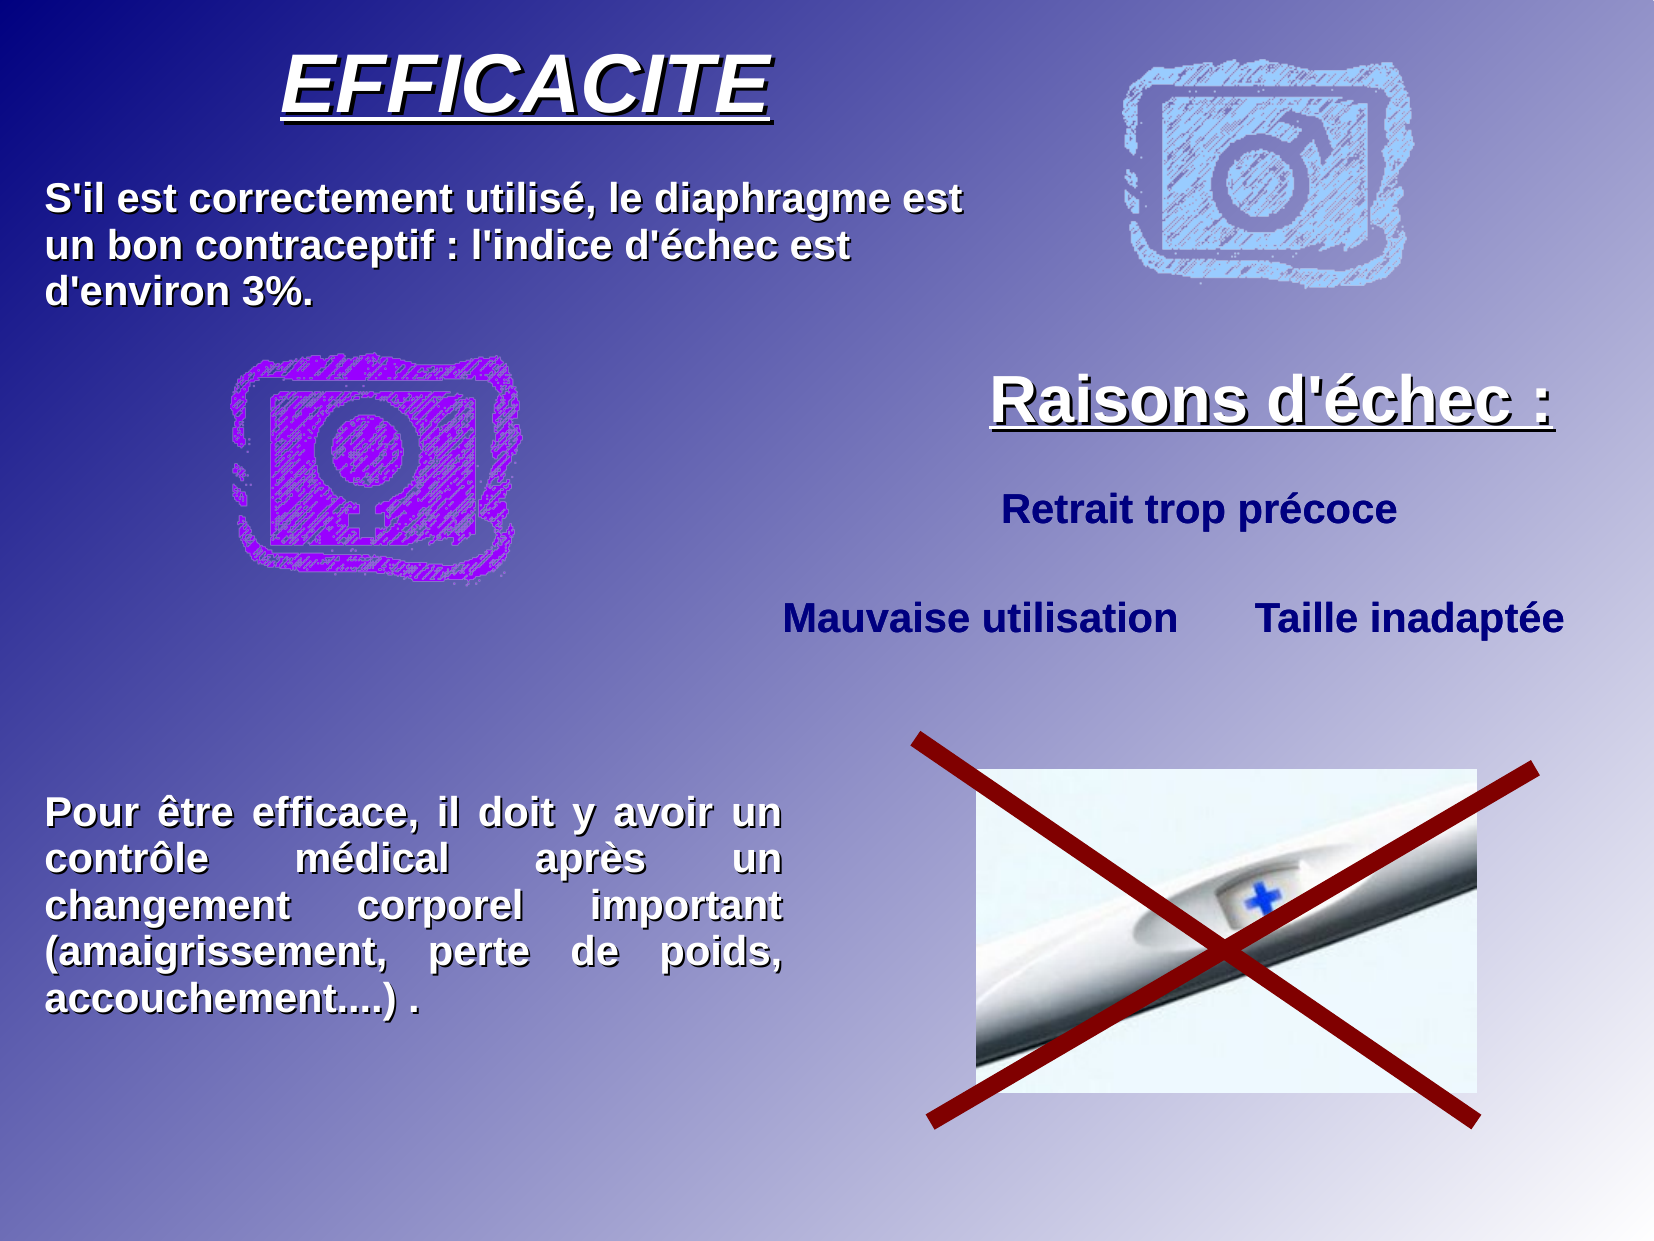

EFFICACITE
S'il est correctement utilisé, le diaphragme est un bon contraceptif : l'indice d'échec est d'environ 3%.
Raisons d'échec :
Retrait trop précoce
Retrait trop précoce
Mauvaise utilisation
Taille inadaptée
Mauvaise utilisation
Taille inadaptée
Pour être efficace, il doit y avoir un contrôle médical après un changement corporel important (amaigrissement, perte de poids, accouchement....) .